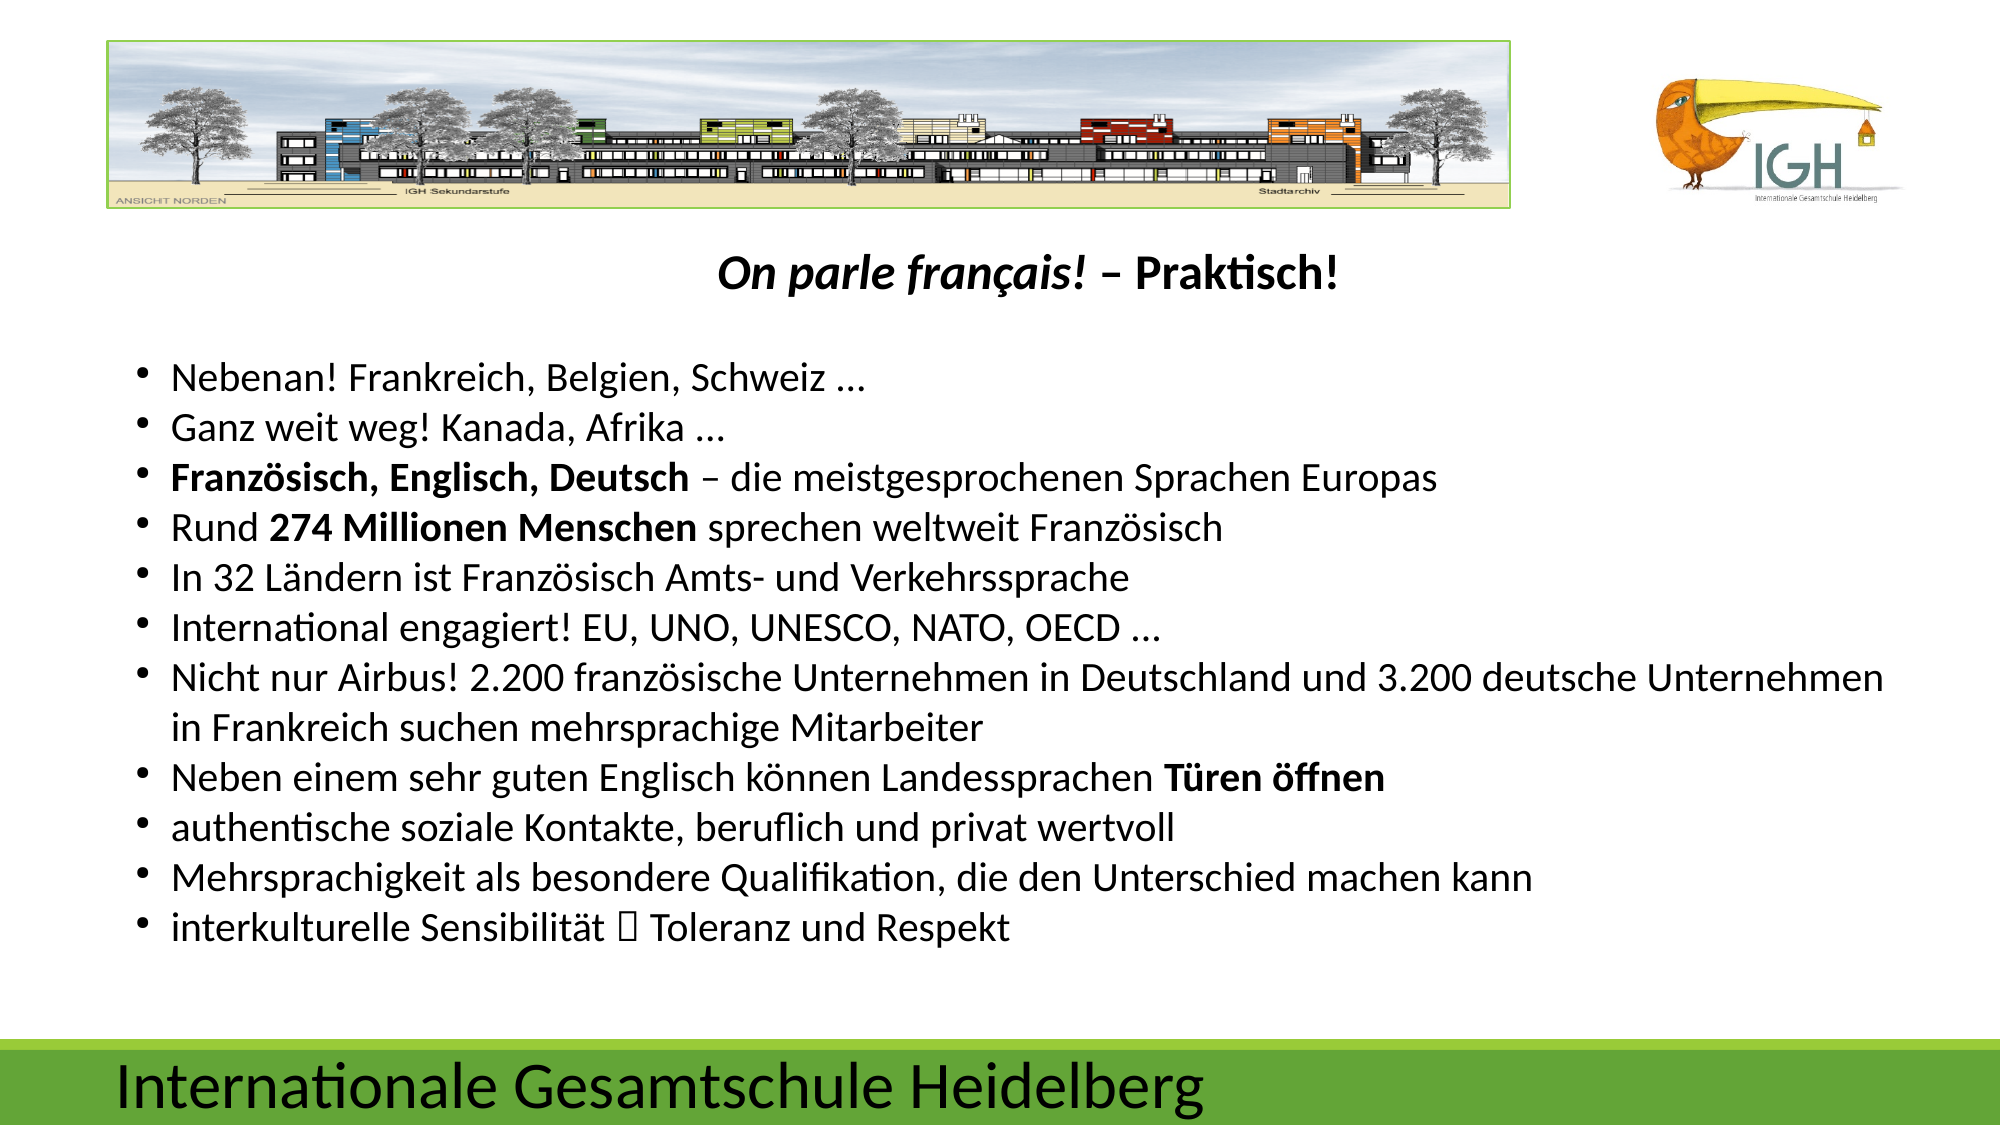

On parle français! – Praktisch!
Nebenan! Frankreich, Belgien, Schweiz ...
Ganz weit weg! Kanada, Afrika ...
Französisch, Englisch, Deutsch – die meistgesprochenen Sprachen Europas
Rund 274 Millionen Menschen sprechen weltweit Französisch
In 32 Ländern ist Französisch Amts- und Verkehrssprache
International engagiert! EU, UNO, UNESCO, NATO, OECD ...
Nicht nur Airbus! 2.200 französische Unternehmen in Deutschland und 3.200 deutsche Unternehmen in Frankreich suchen mehrsprachige Mitarbeiter
Neben einem sehr guten Englisch können Landessprachen Türen öffnen
authentische soziale Kontakte, beruflich und privat wertvoll
Mehrsprachigkeit als besondere Qualifikation, die den Unterschied machen kann
interkulturelle Sensibilität  Toleranz und Respekt
Internationale Gesamtschule Heidelberg